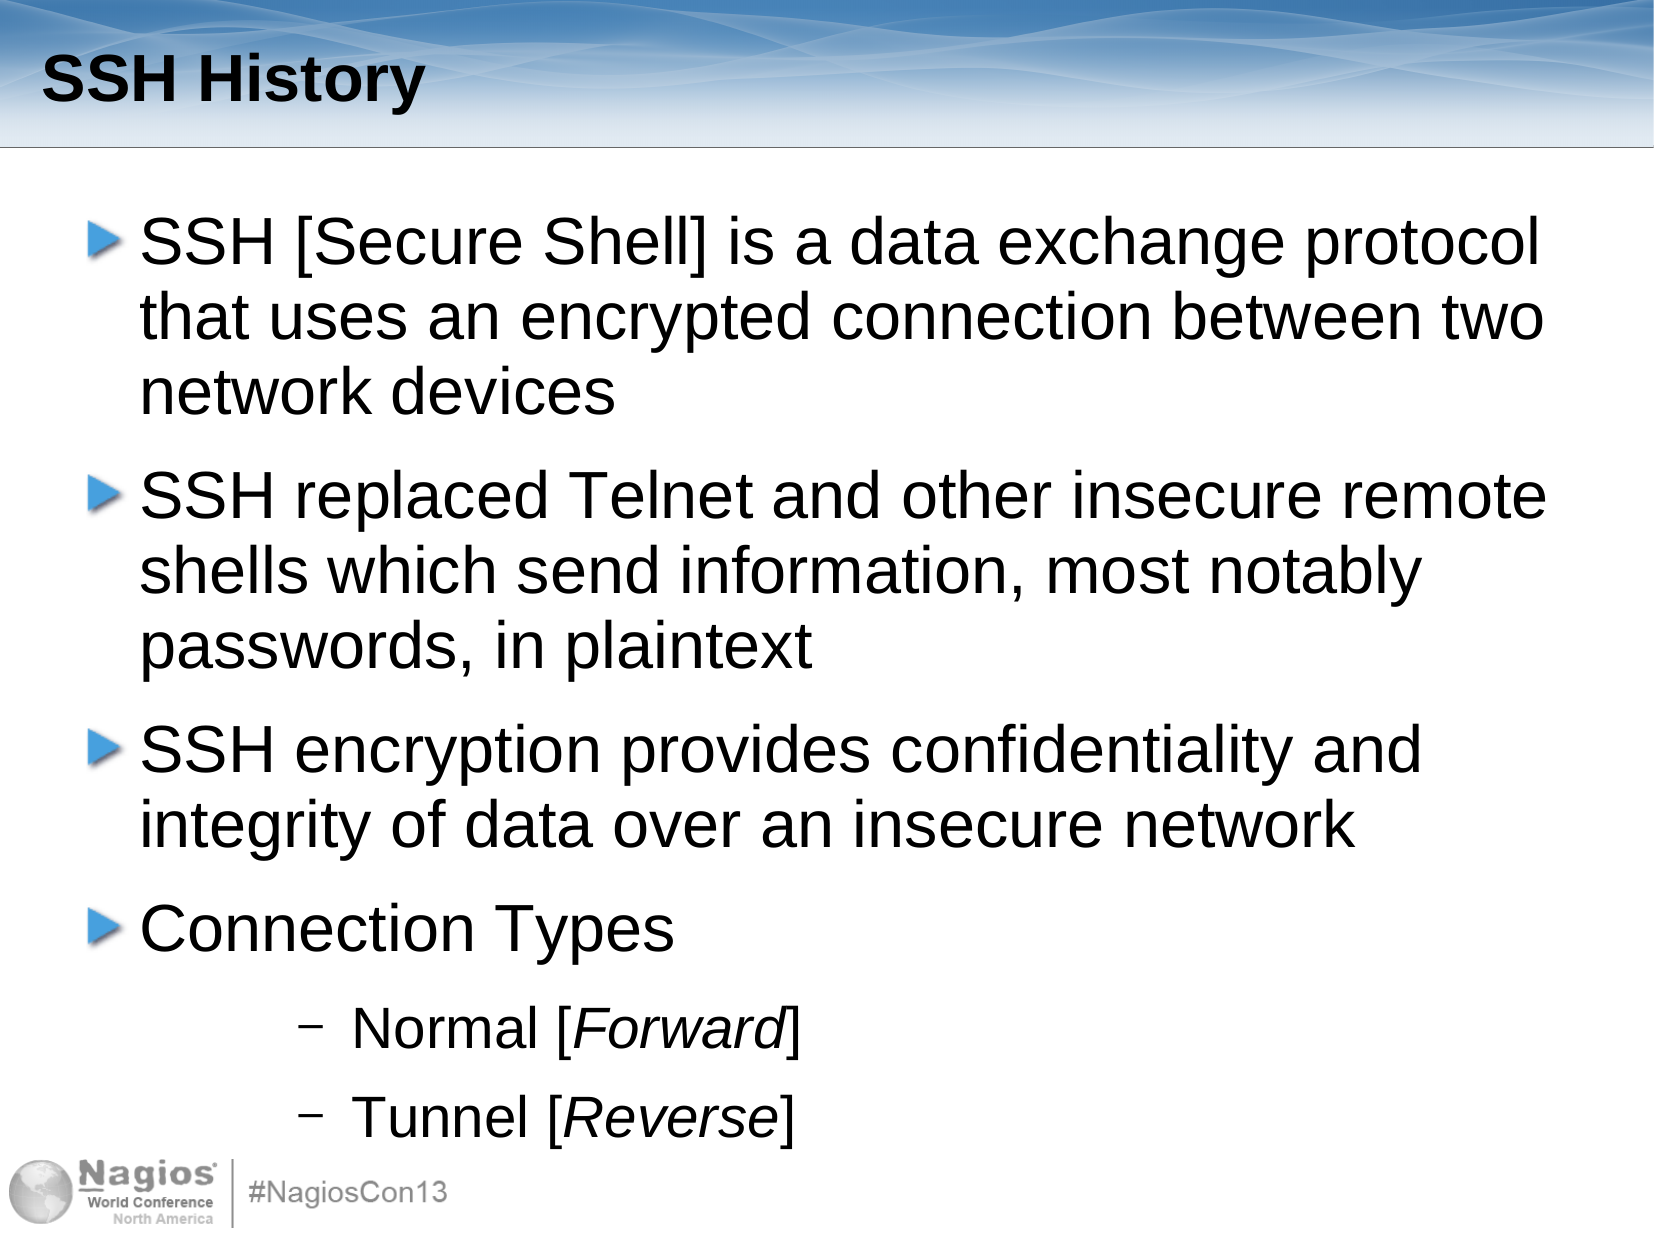

# SSH History
SSH [Secure Shell] is a data exchange protocol that uses an encrypted connection between two network devices
SSH replaced Telnet and other insecure remote shells which send information, most notably passwords, in plaintext
SSH encryption provides confidentiality and integrity of data over an insecure network
Connection Types
Normal [Forward]
Tunnel [Reverse]